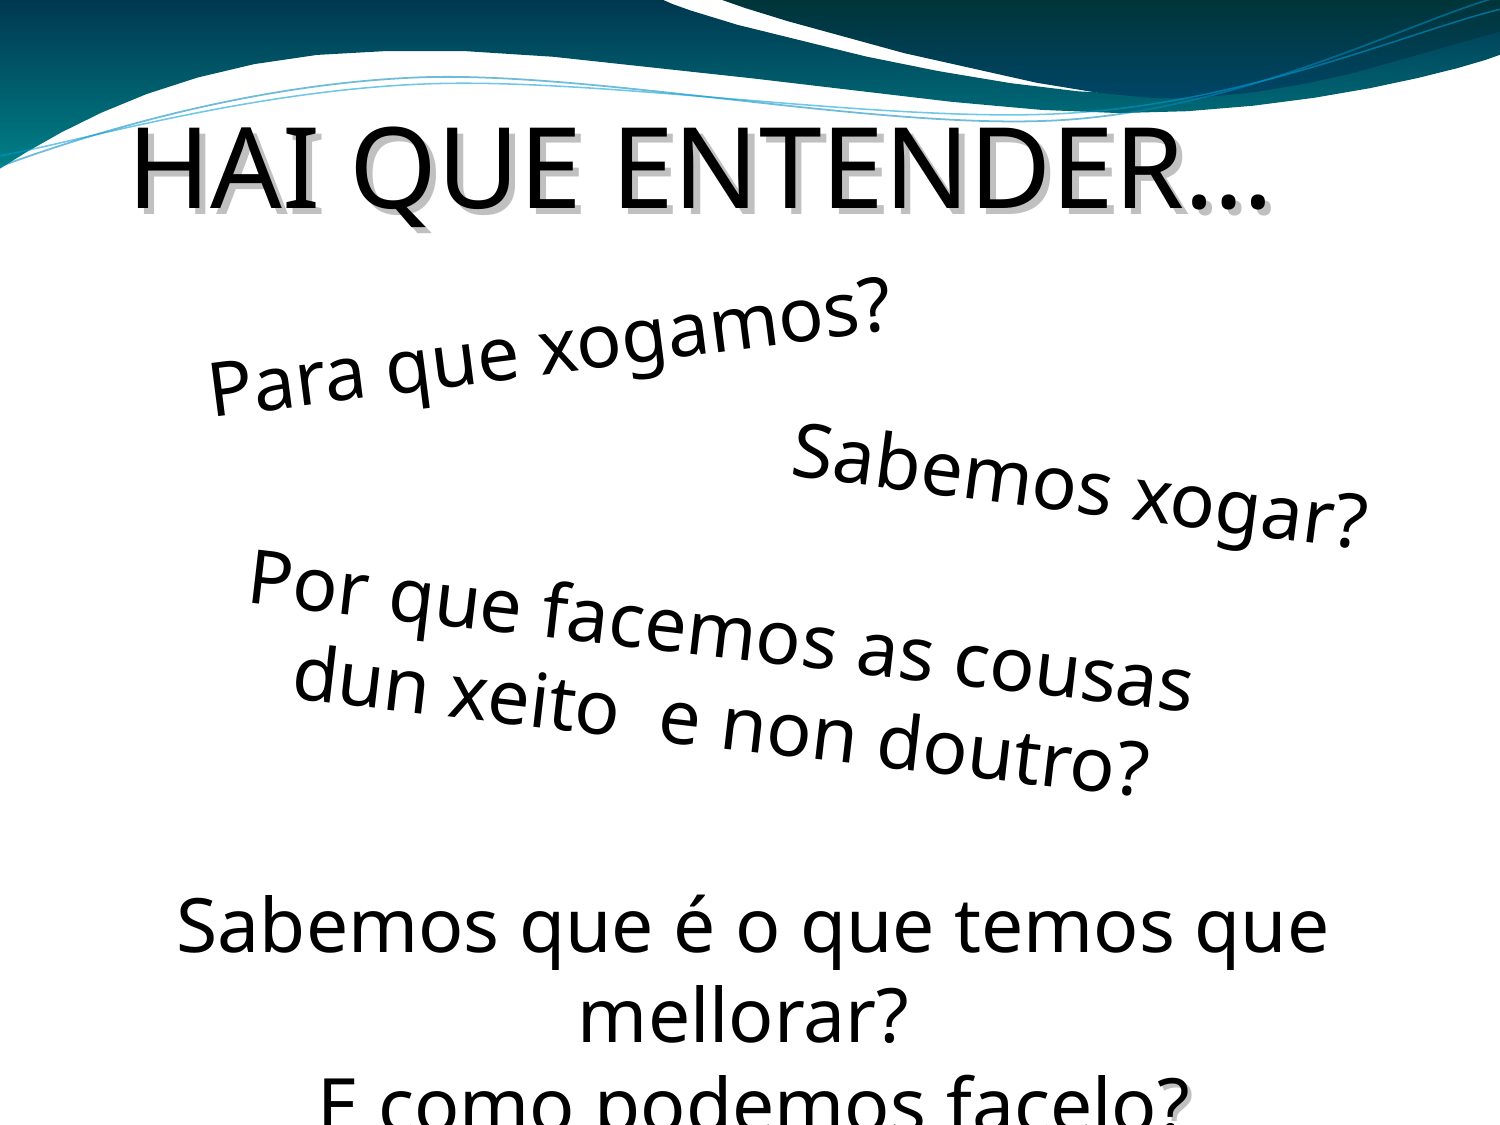

HAI QUE ENTENDER…
Para que xogamos?
Sabemos xogar?
Por que facemos as cousas
dun xeito e non doutro?
Sabemos que é o que temos que mellorar?
E como podemos facelo?